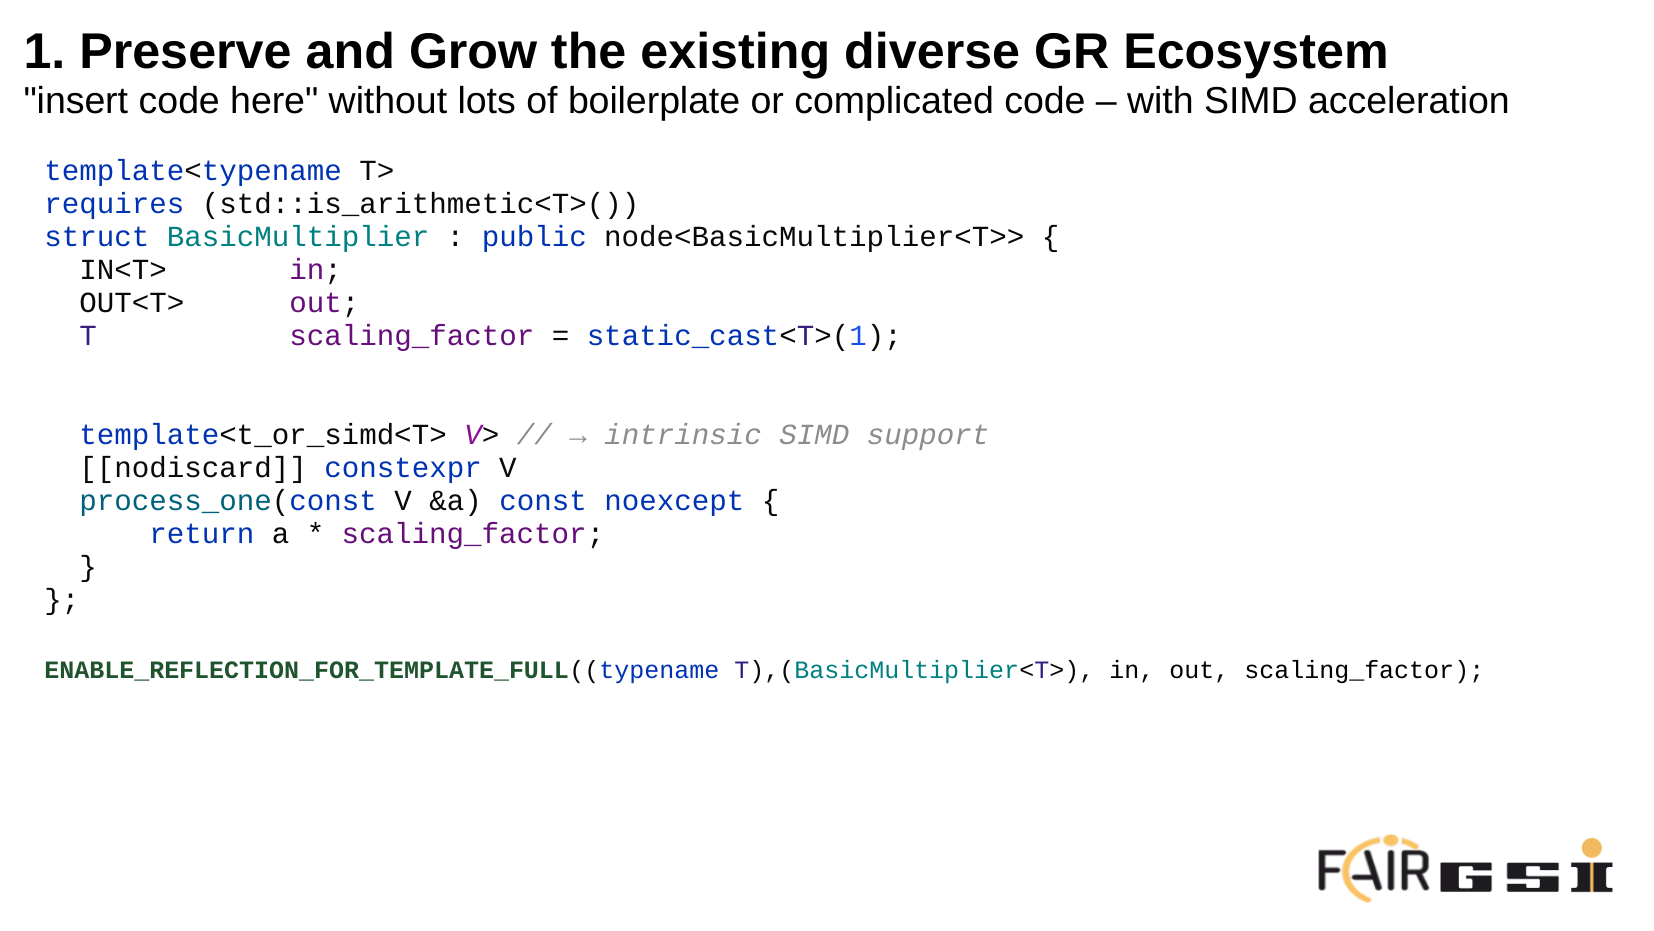

# 1. Preserve and Grow the existing diverse GR Ecosystem "insert code here" without lots of boilerplate or complicated code – with SIMD acceleration
template<typename T>
requires (std::is_arithmetic<T>())
struct BasicMultiplier : public node<BasicMultiplier<T>> {
 IN<T> in;
 OUT<T> out;
 T scaling_factor = static_cast<T>(1);
 template<t_or_simd<T> V> // → intrinsic SIMD support
 [[nodiscard]] constexpr V
 process_one(const V &a) const noexcept {
 return a * scaling_factor;
 }
};
ENABLE_REFLECTION_FOR_TEMPLATE_FULL((typename T),(BasicMultiplier<T>), in, out, scaling_factor);